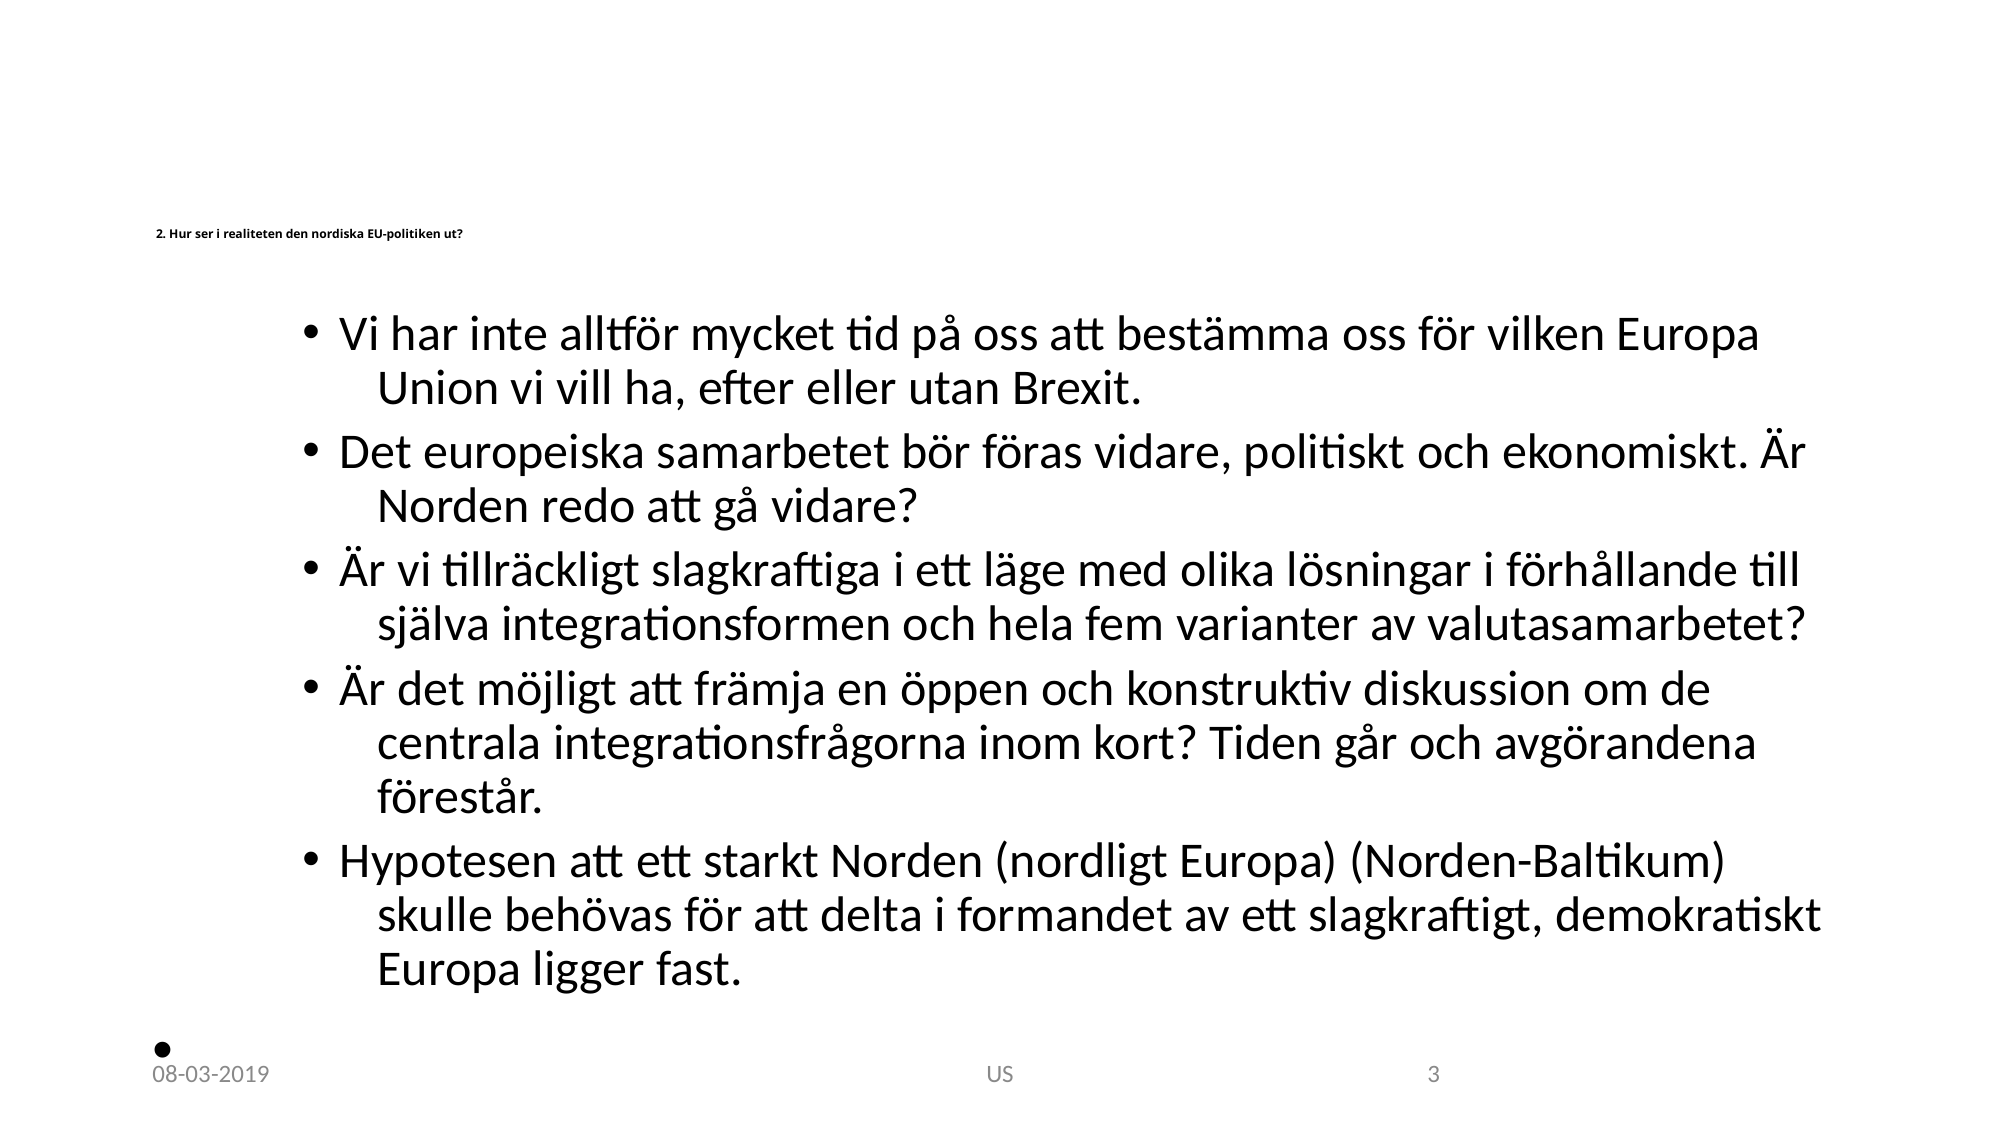

# 2. Hur ser i realiteten den nordiska EU-politiken ut?
Vi har inte alltför mycket tid på oss att bestämma oss för vilken Europa Union vi vill ha, efter eller utan Brexit.
Det europeiska samarbetet bör föras vidare, politiskt och ekonomiskt. Är Norden redo att gå vidare?
Är vi tillräckligt slagkraftiga i ett läge med olika lösningar i förhållande till själva integrationsformen och hela fem varianter av valutasamarbetet?
Är det möjligt att främja en öppen och konstruktiv diskussion om de centrala integrationsfrågorna inom kort? Tiden går och avgörandena förestår.
Hypotesen att ett starkt Norden (nordligt Europa) (Norden-Baltikum) skulle behövas för att delta i formandet av ett slagkraftigt, demokratiskt Europa ligger fast.
08-03-2019
US